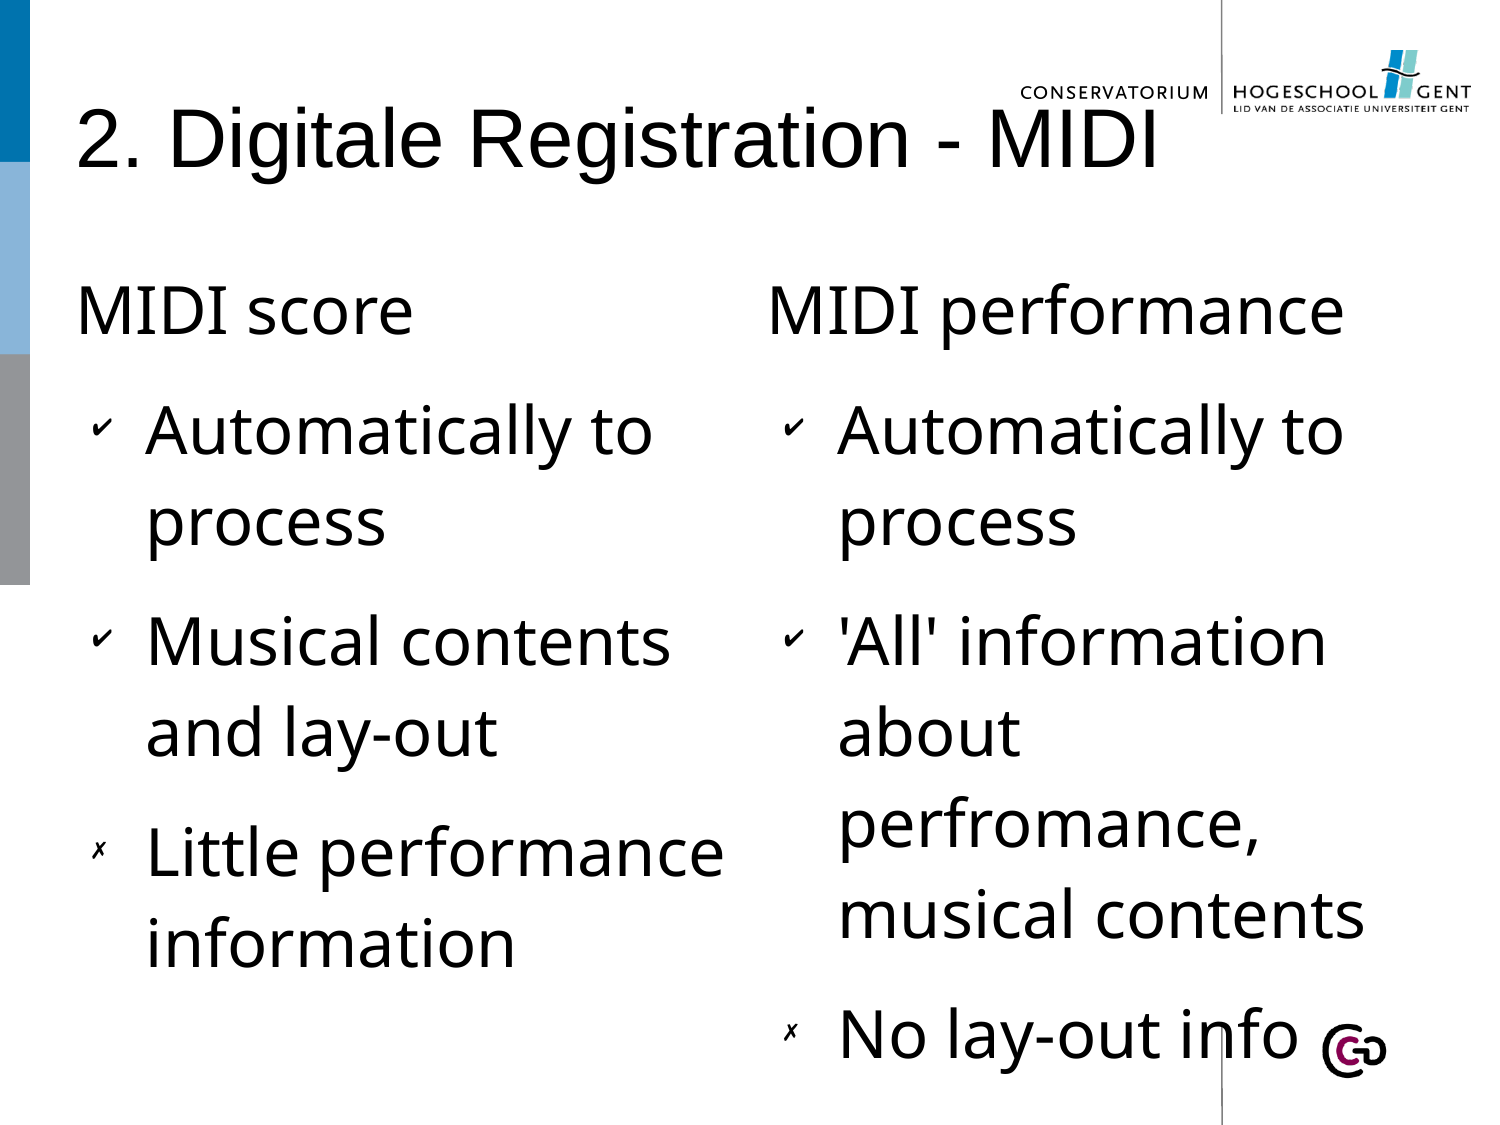

# 2. Digitale Registration - MIDI
MIDI score
Automatically to process
Musical contents and lay-out
Little performance information
MIDI performance
Automatically to process
'All' information about perfromance, musical contents
No lay-out info